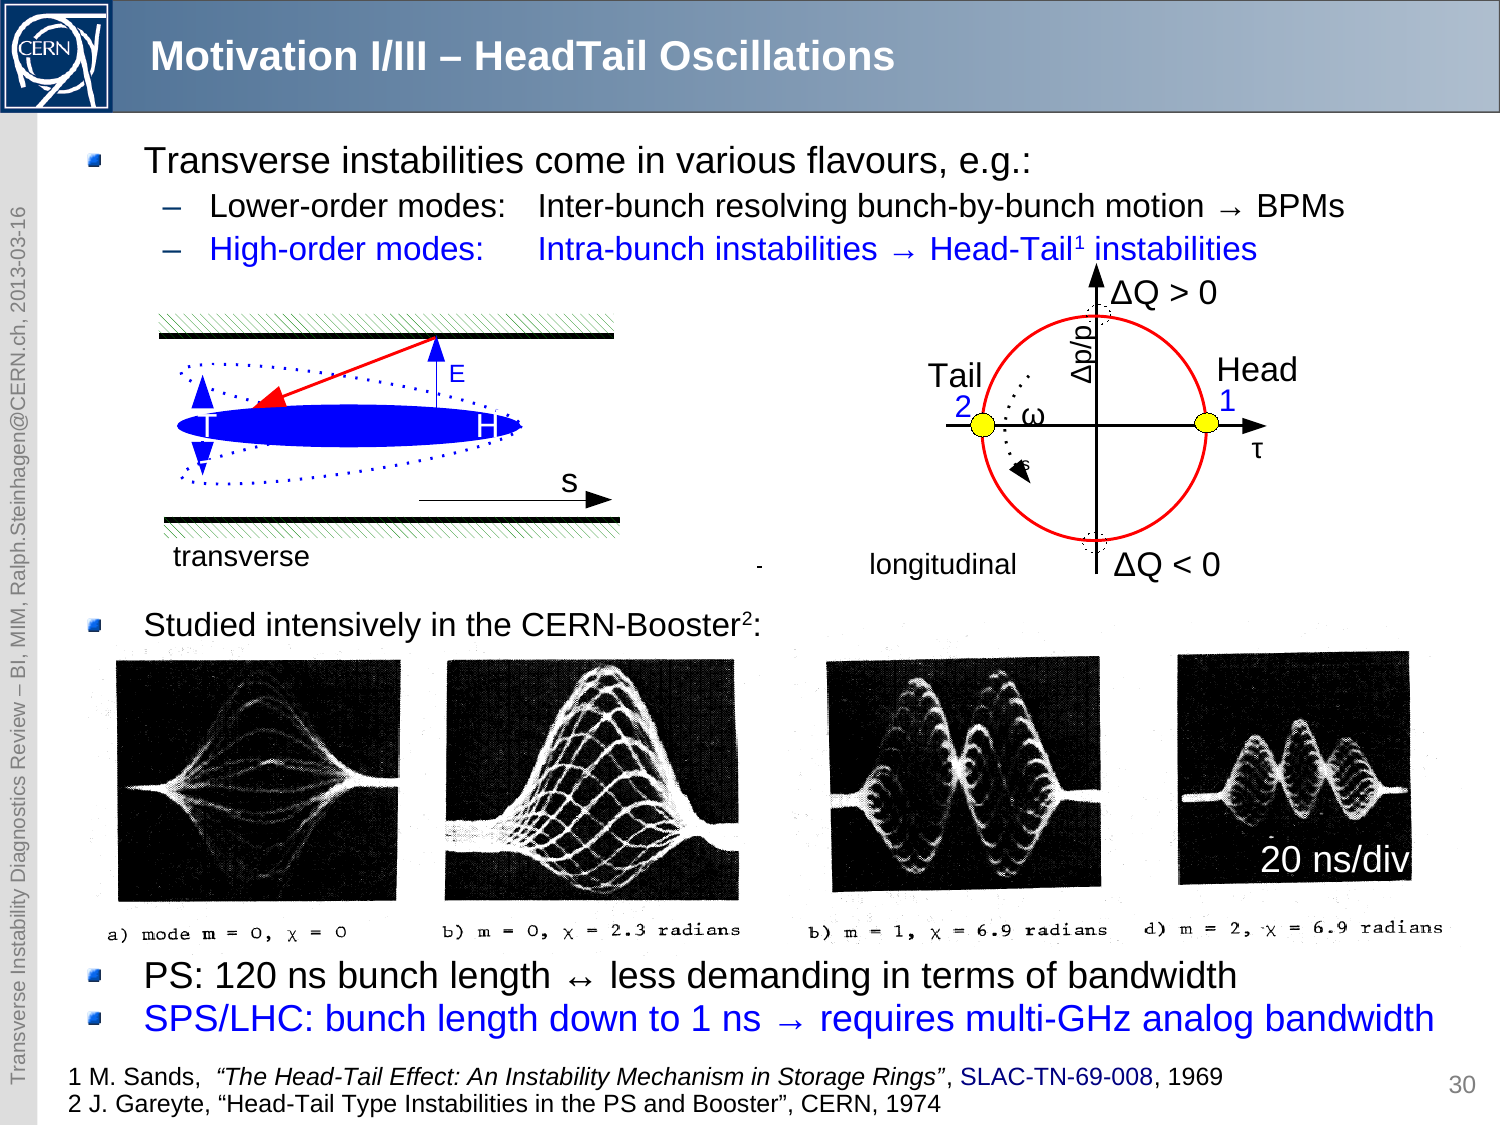

# Motivation I/III – HeadTail Oscillations
Transverse instabilities come in various flavours, e.g.:
Lower-order modes:	Inter-bunch resolving bunch-by-bunch motion → BPMs
High-order modes:	Intra-bunch instabilities → Head-Tail1 instabilities
Studied intensively in the CERN-Booster2:
PS: 120 ns bunch length ↔ less demanding in terms of bandwidth
SPS/LHC: bunch length down to 1 ns → requires multi-GHz analog bandwidth
Δp/p
1
2
ωs
τ
ΔQ > 0
E
T H
T H
T H
s
transverse
Head
Tail
ΔQ < 0
longitudinal
20 ns/div
1 M. Sands, “The Head-Tail Effect: An Instability Mechanism in Storage Rings”, SLAC-TN-69-008, 1969
2 J. Gareyte, “Head-Tail Type Instabilities in the PS and Booster”, CERN, 1974